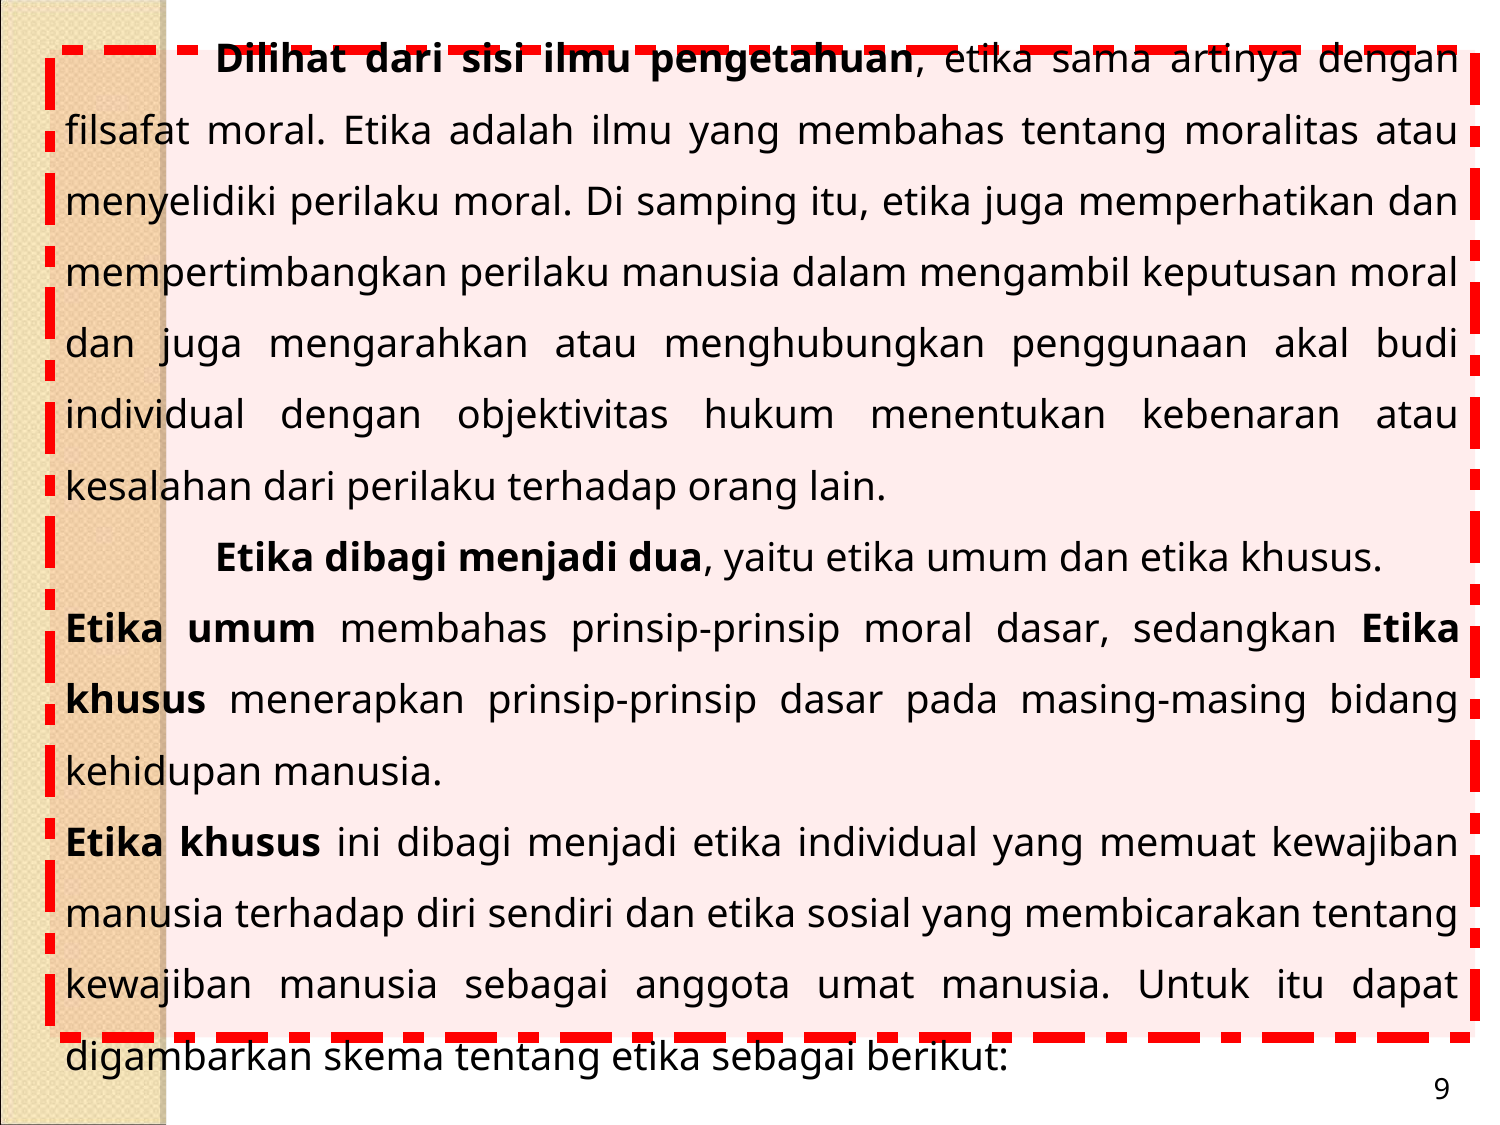

Dilihat dari sisi ilmu pengetahuan, etika sama artinya dengan filsafat moral. Etika adalah ilmu yang membahas tentang moralitas atau menyelidiki perilaku moral. Di samping itu, etika juga memperhatikan dan mempertimbangkan perilaku manusia dalam mengambil keputusan moral dan juga mengarahkan atau menghubungkan penggunaan akal budi individual dengan objektivitas hukum menentukan kebenaran atau kesalahan dari perilaku terhadap orang lain.
	Etika dibagi menjadi dua, yaitu etika umum dan etika khusus.
Etika umum membahas prinsip-prinsip moral dasar, sedangkan Etika khusus menerapkan prinsip-prinsip dasar pada masing-masing bidang kehidupan manusia.
Etika khusus ini dibagi menjadi etika individual yang memuat kewajiban manusia terhadap diri sendiri dan etika sosial yang membicarakan tentang kewajiban manusia sebagai anggota umat manusia. Untuk itu dapat digambarkan skema tentang etika sebagai berikut:
9